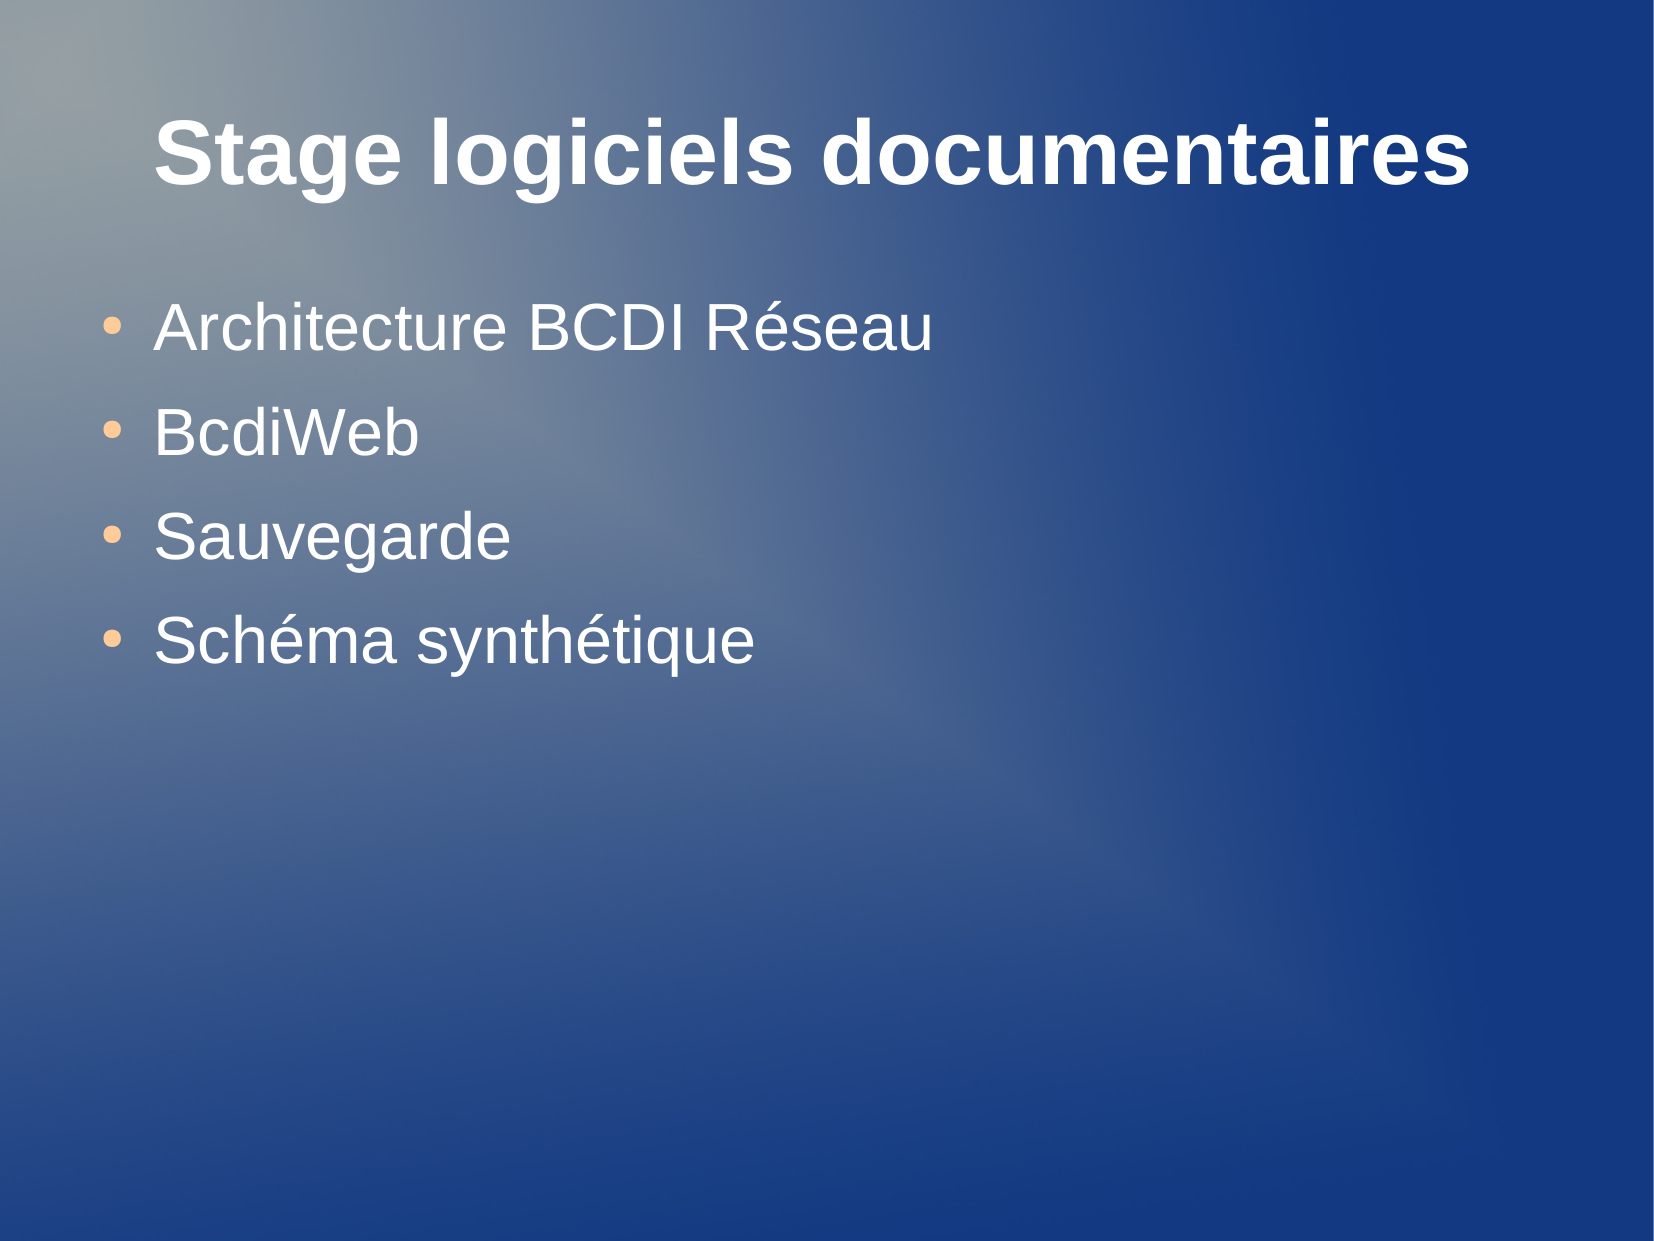

# Stage logiciels documentaires
Architecture BCDI Réseau
BcdiWeb
Sauvegarde
Schéma synthétique